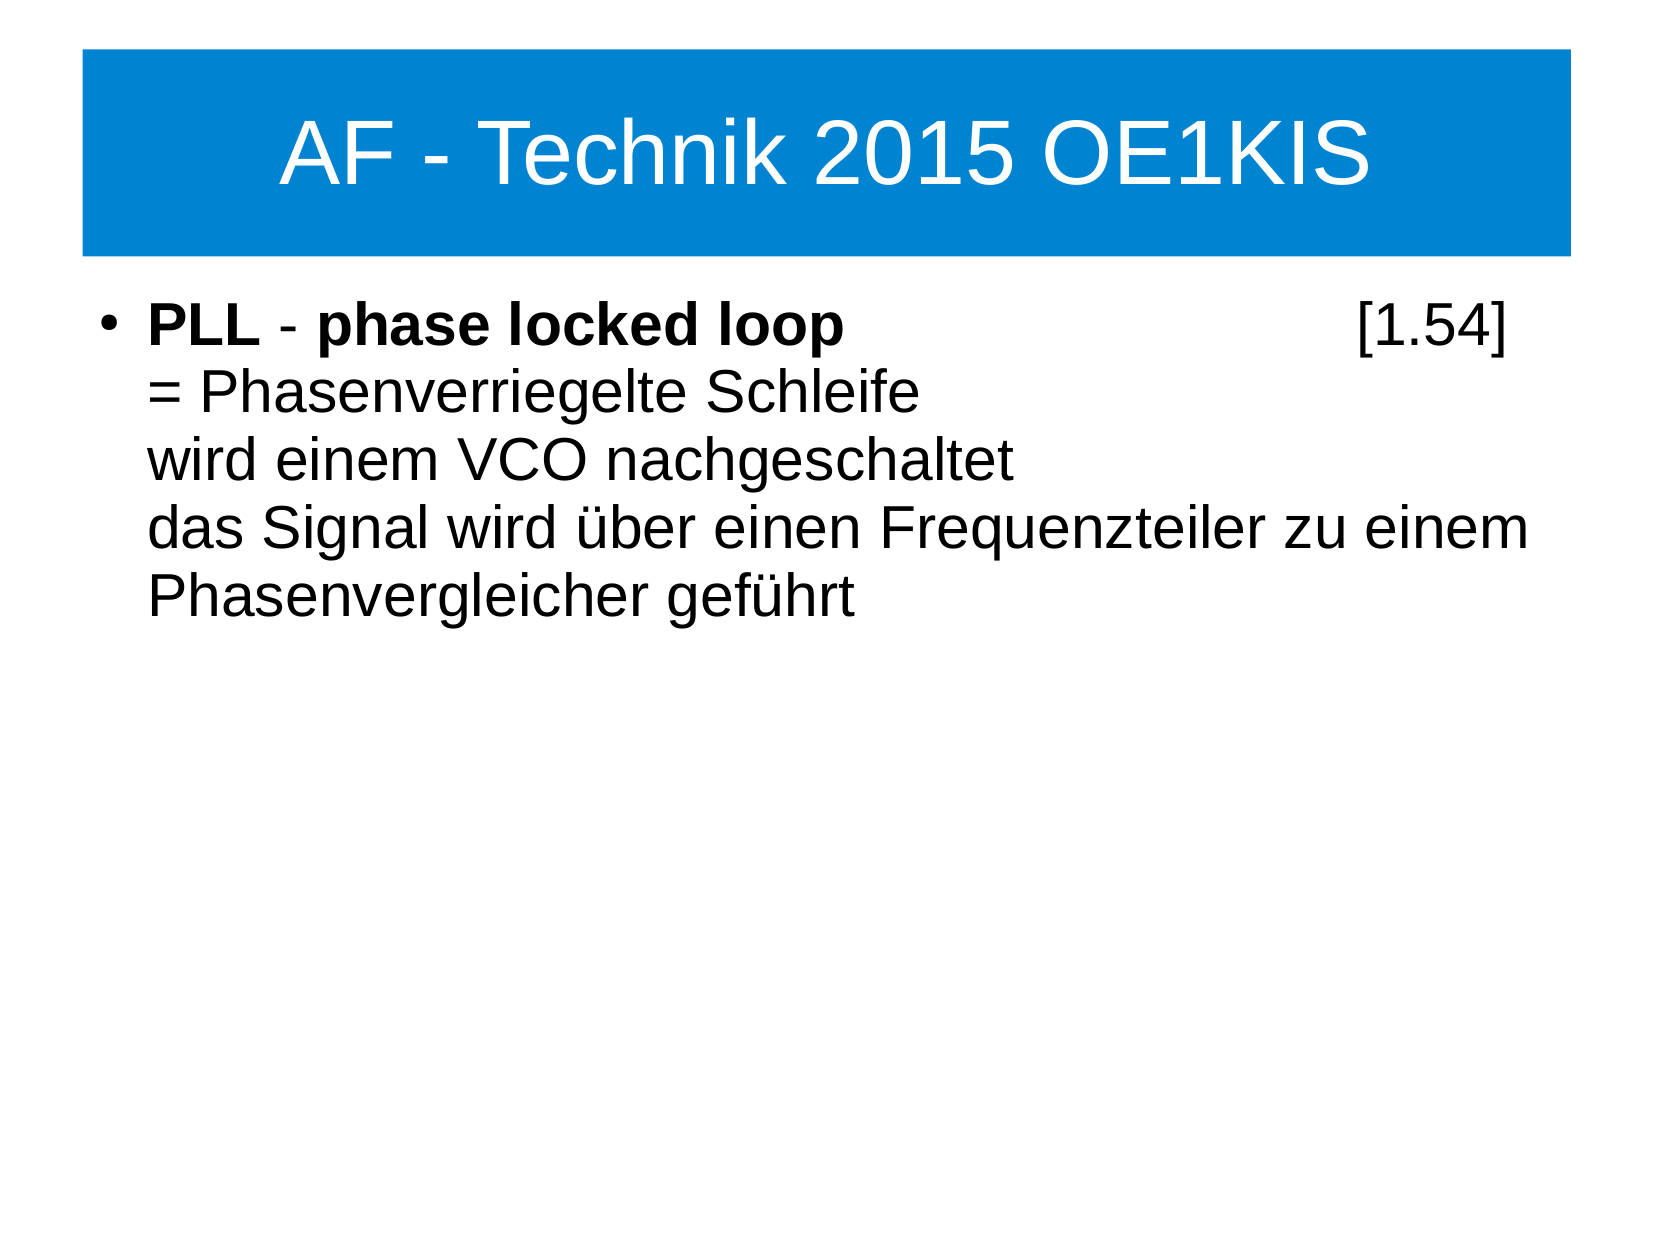

# AF - Technik 2015 OE1KIS
PLL - phase locked loop 			 	 	 	 	 	 	 	[1.54]
= Phasenverriegelte Schleife
wird einem VCO nachgeschaltet
das Signal wird über einen Frequenzteiler zu einem Phasenvergleicher geführt